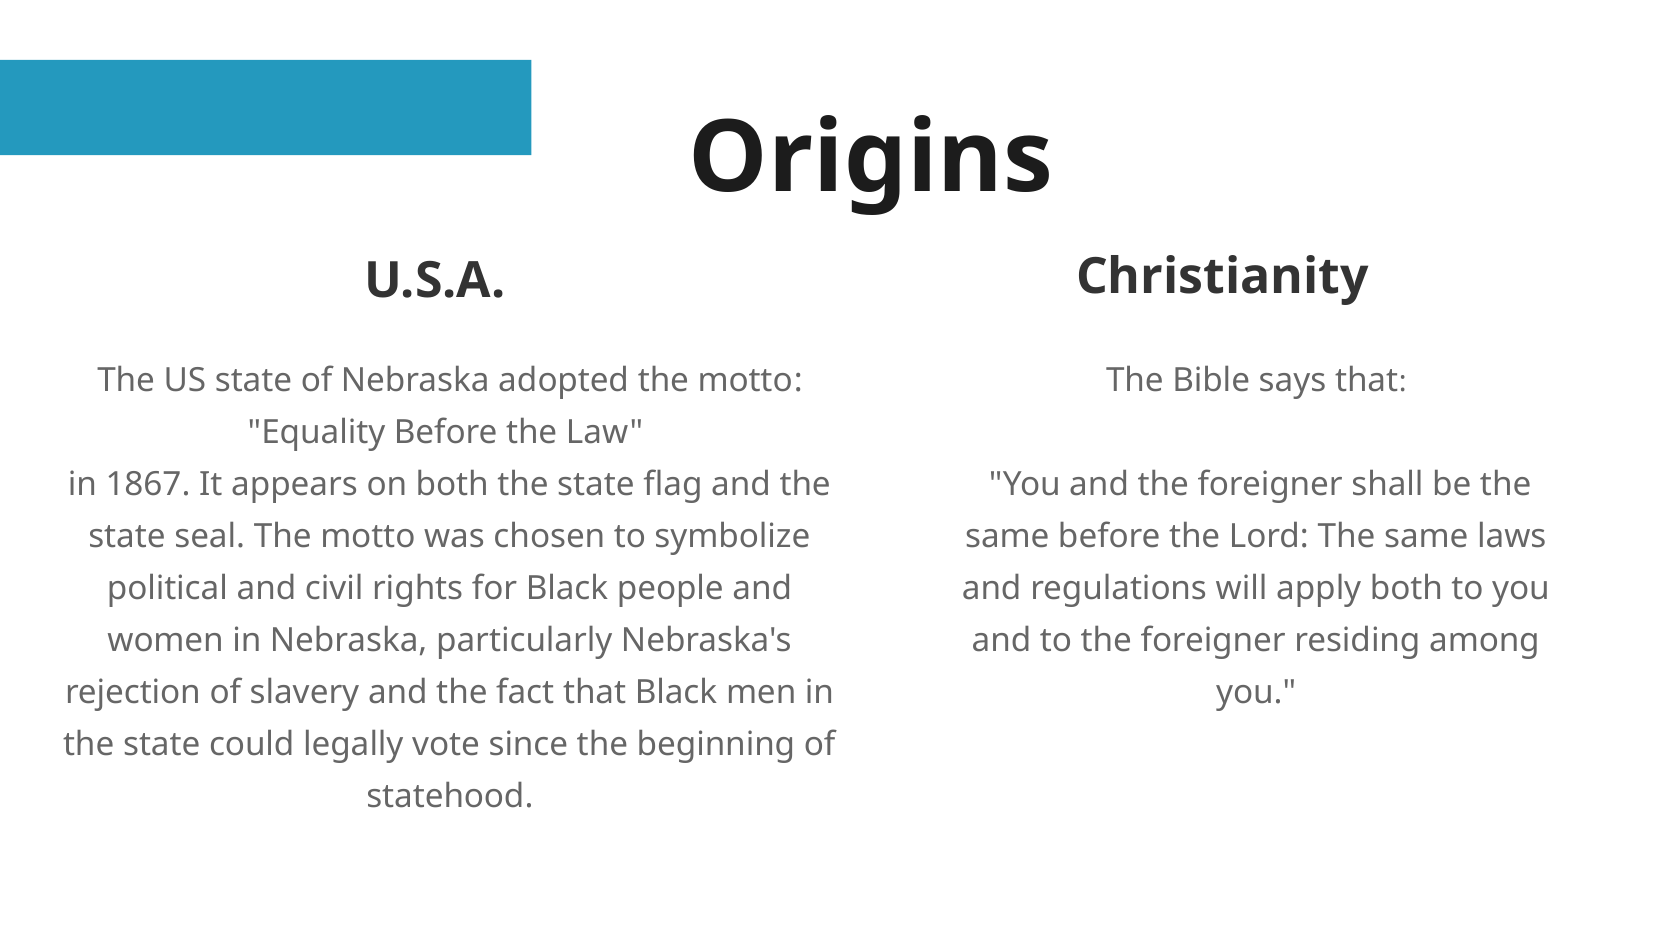

# Origins
Christianity
U.S.A.
The US state of Nebraska adopted the motto: "Equality Before the Law"
in 1867. It appears on both the state flag and the state seal. The motto was chosen to symbolize political and civil rights for Black people and women in Nebraska, particularly Nebraska's rejection of slavery and the fact that Black men in the state could legally vote since the beginning of statehood.
The Bible says that:
 "You and the foreigner shall be the same before the Lord: The same laws and regulations will apply both to you and to the foreigner residing among you."